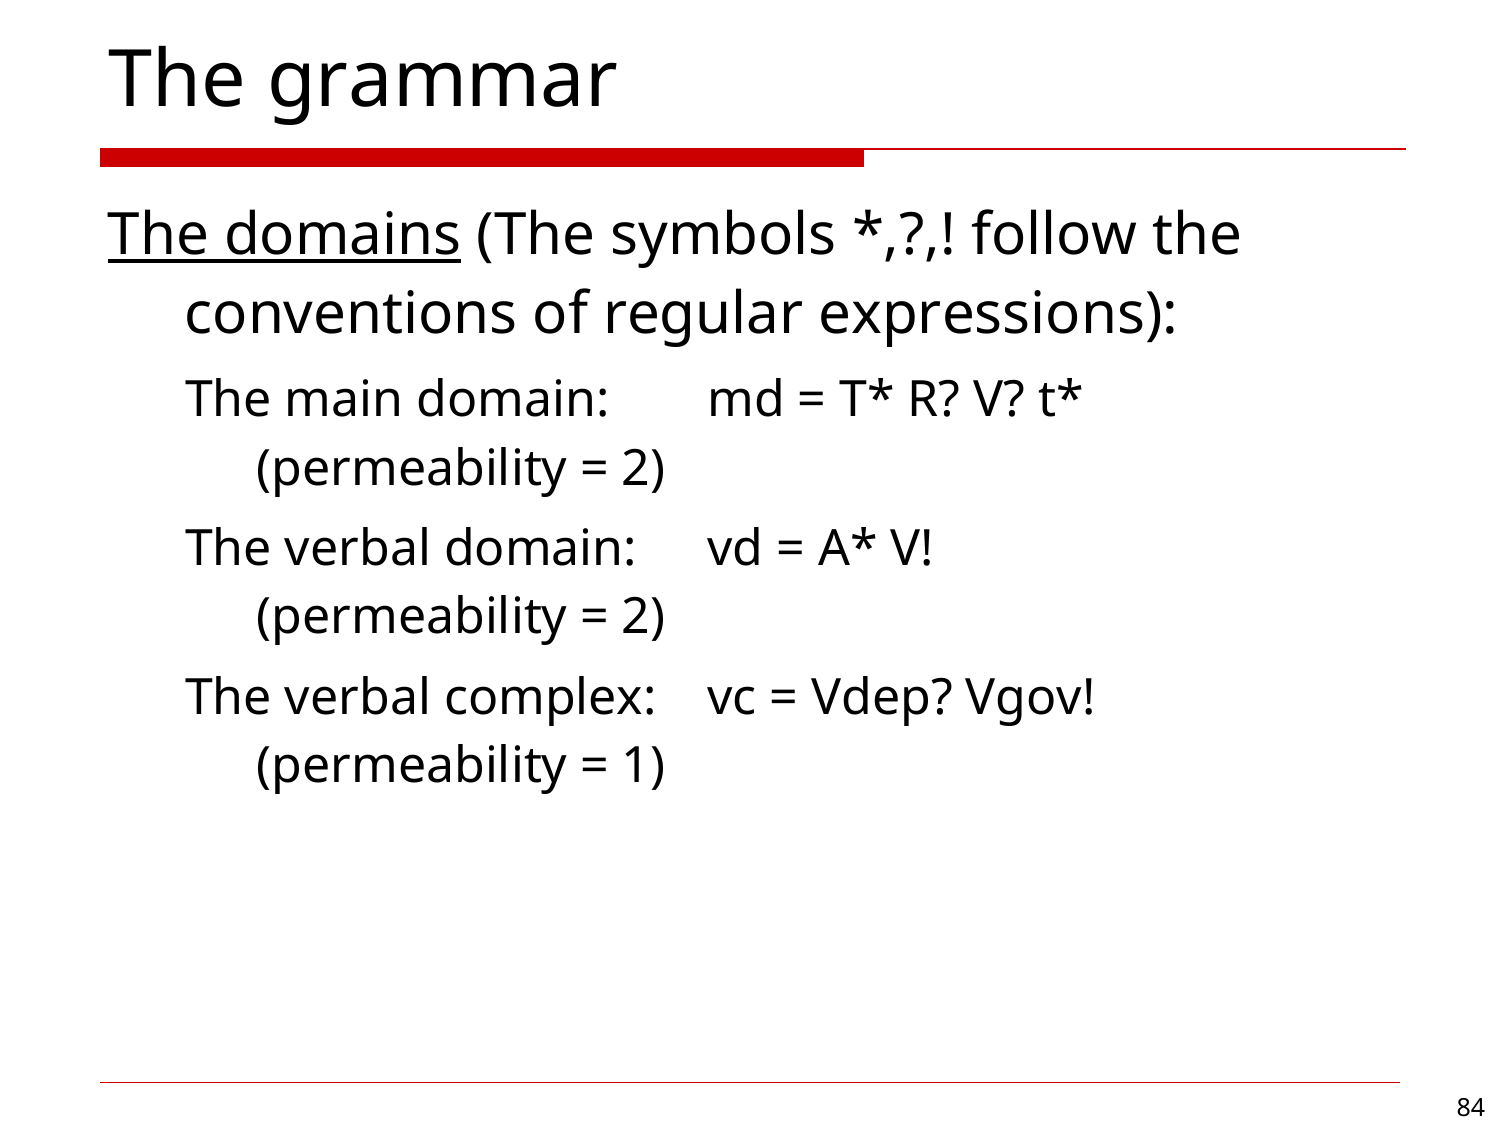

# The grammar
The domains (The symbols *,?,! follow the conventions of regular expressions):
The main domain: 	md = T* R? V? t* 	(permeability = 2)
The verbal domain: 	vd = A* V!		(permeability = 2)
The verbal complex: 	vc = Vdep? Vgov!	(permeability = 1)
84